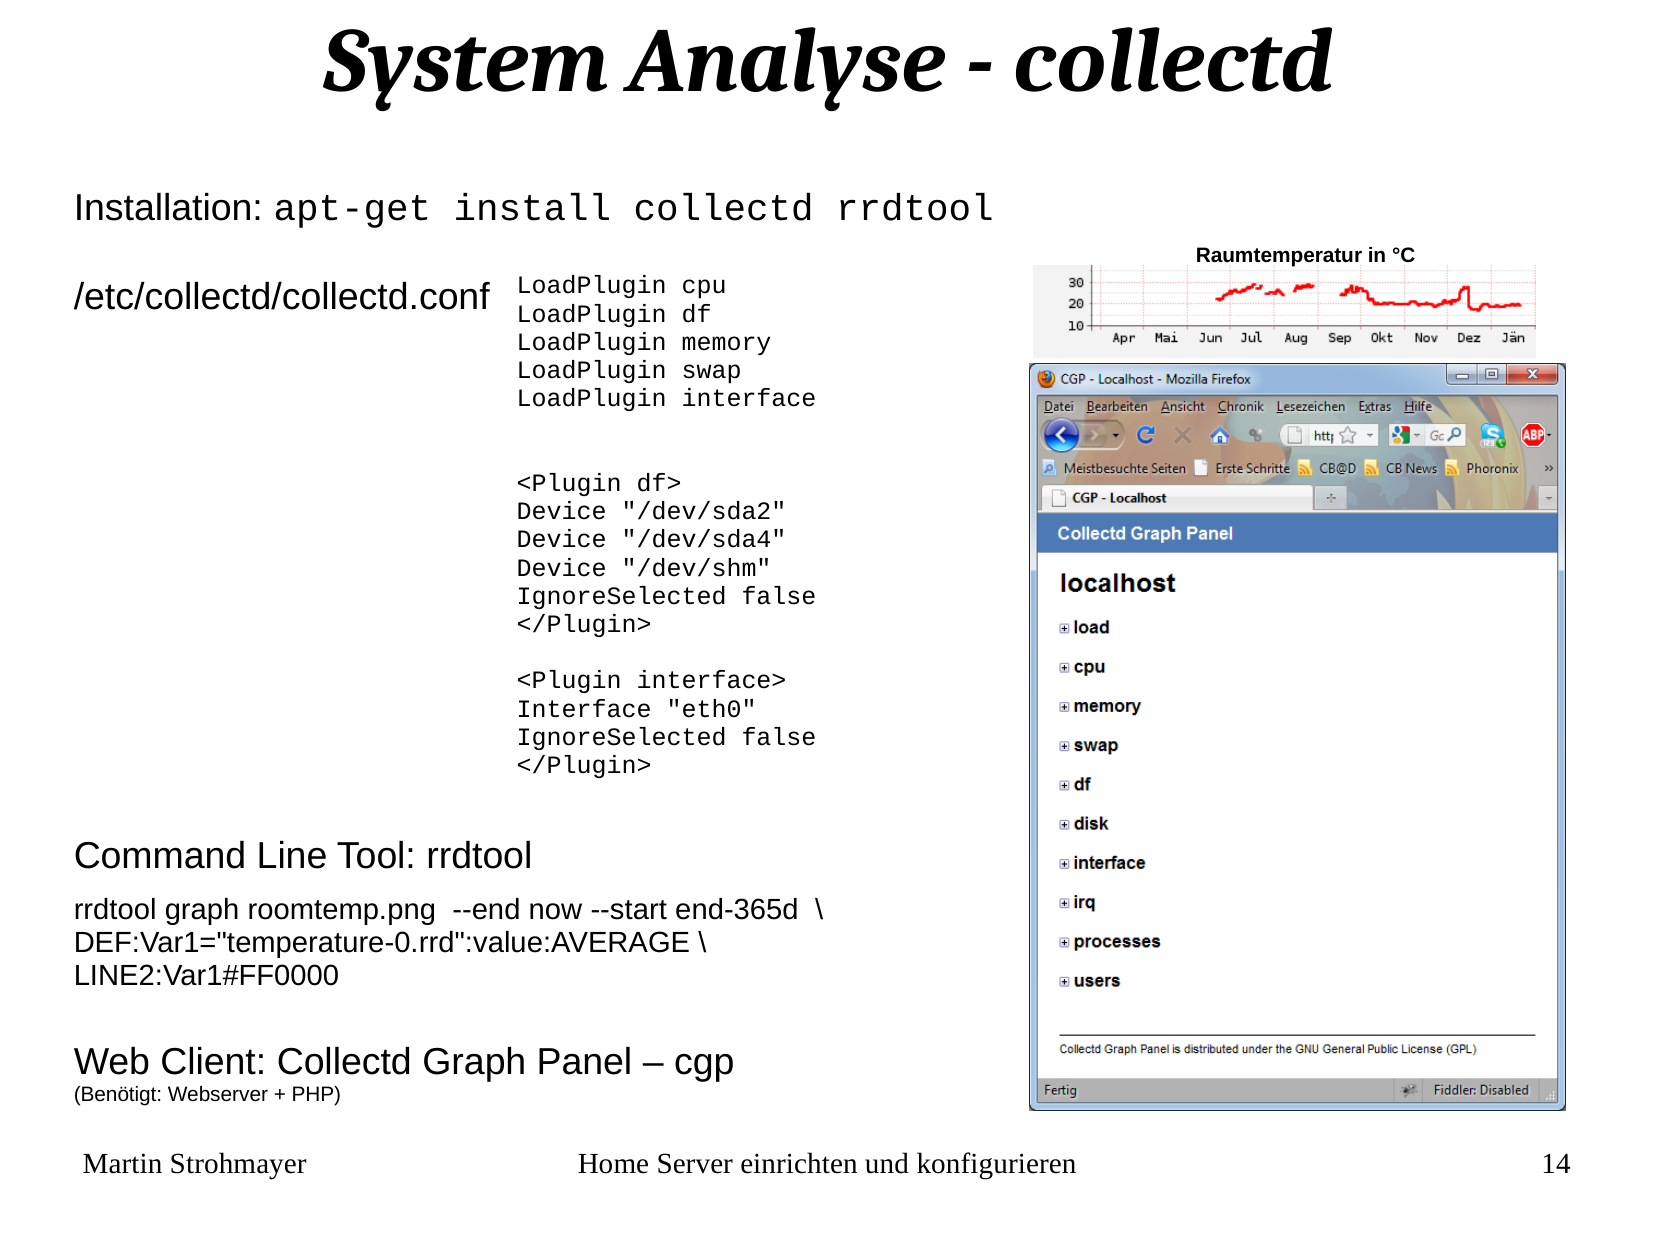

# System Analyse - collectd
Installation: apt-get install collectd rrdtool
Raumtemperatur in °C
LoadPlugin cpu
LoadPlugin df
LoadPlugin memory
LoadPlugin swap
LoadPlugin interface
<Plugin df>
Device "/dev/sda2"
Device "/dev/sda4"
Device "/dev/shm"
IgnoreSelected false
</Plugin>
<Plugin interface>
Interface "eth0"
IgnoreSelected false
</Plugin>
/etc/collectd/collectd.conf
Command Line Tool: rrdtool
rrdtool graph roomtemp.png --end now --start end-365d \
DEF:Var1="temperature-0.rrd":value:AVERAGE \ LINE2:Var1#FF0000
Web Client: Collectd Graph Panel – cgp
(Benötigt: Webserver + PHP)
Martin Strohmayer
Home Server einrichten und konfigurieren
14